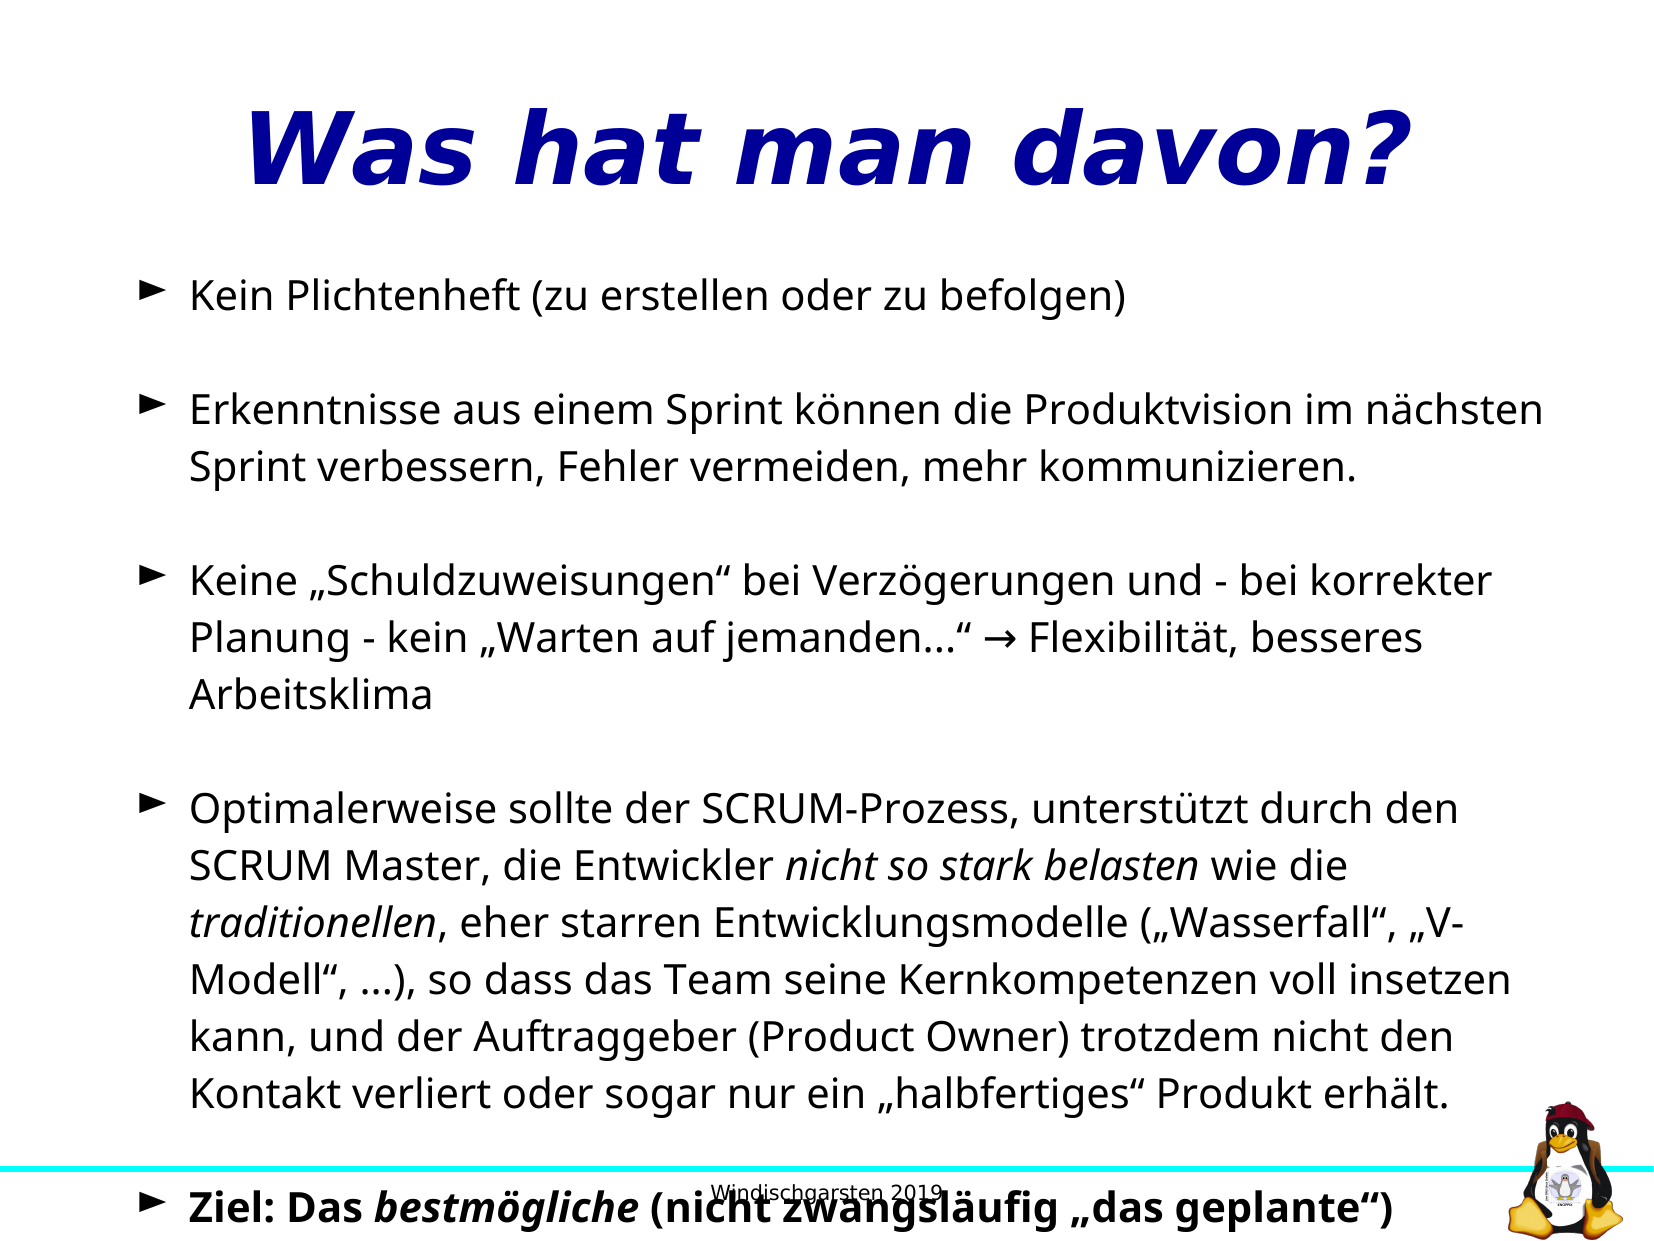

# Was hat man davon?
Kein Plichtenheft (zu erstellen oder zu befolgen)
Erkenntnisse aus einem Sprint können die Produktvision im nächsten Sprint verbessern, Fehler vermeiden, mehr kommunizieren.
Keine „Schuldzuweisungen“ bei Verzögerungen und - bei korrekter Planung - kein „Warten auf jemanden...“ → Flexibilität, besseres Arbeitsklima
Optimalerweise sollte der SCRUM-Prozess, unterstützt durch den SCRUM Master, die Entwickler nicht so stark belasten wie die traditionellen, eher starren Entwicklungsmodelle („Wasserfall“, „V-Modell“, ...), so dass das Team seine Kernkompetenzen voll insetzen kann, und der Auftraggeber (Product Owner) trotzdem nicht den Kontakt verliert oder sogar nur ein „halbfertiges“ Produkt erhält.
Ziel: Das bestmögliche (nicht zwangsläufig „das geplante“) Produkt erstellen unter Berücksichtigung der verfügbaren Resourcen.
s.a. → Agiles Manifest